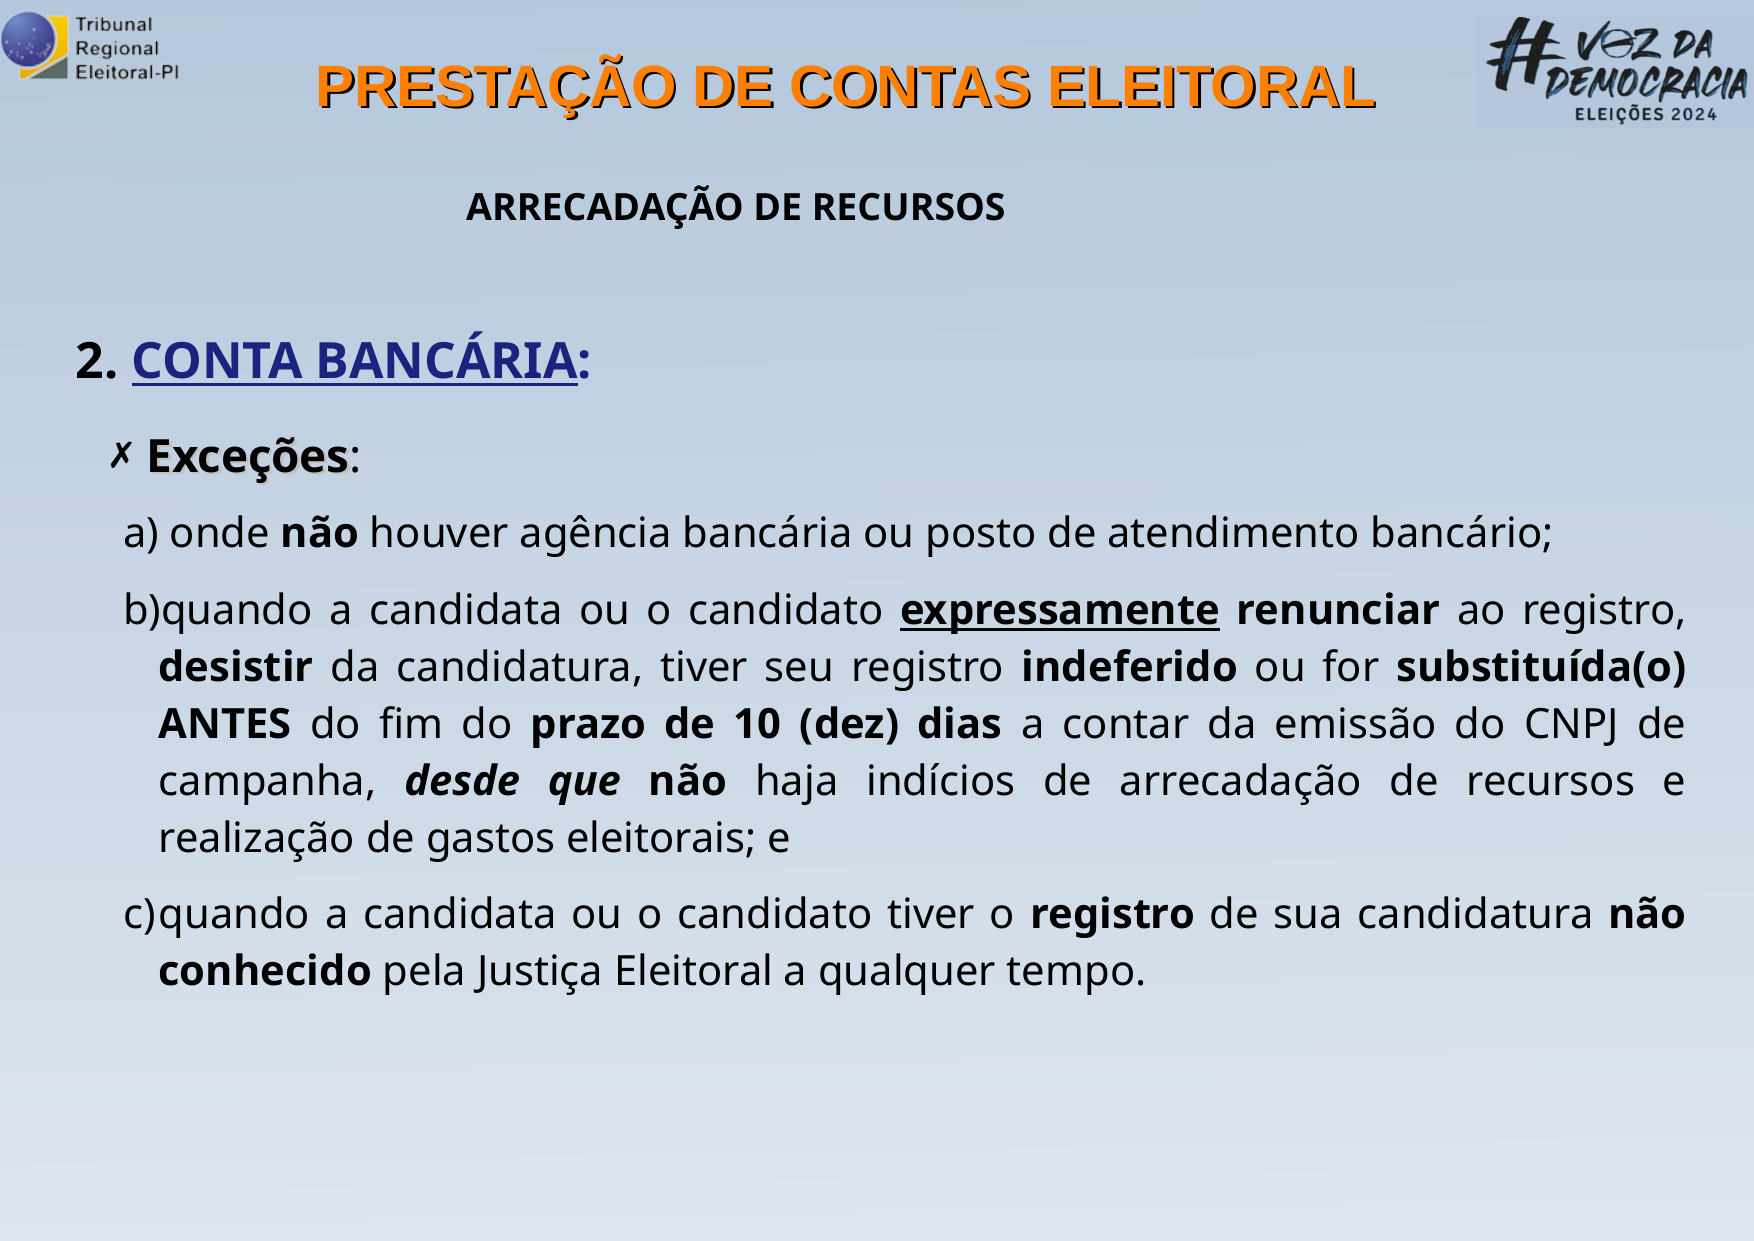

# PRESTAÇÃO DE CONTAS ELEITORAL
ARRECADAÇÃO DE RECURSOS
CONTA BANCÁRIA:
Exceções:
 onde não houver agência bancária ou posto de atendimento bancário;
quando a candidata ou o candidato expressamente renunciar ao registro, desistir da candidatura, tiver seu registro indeferido ou for substituída(o) ANTES do fim do prazo de 10 (dez) dias a contar da emissão do CNPJ de campanha, desde que não haja indícios de arrecadação de recursos e realização de gastos eleitorais; e
quando a candidata ou o candidato tiver o registro de sua candidatura não conhecido pela Justiça Eleitoral a qualquer tempo.